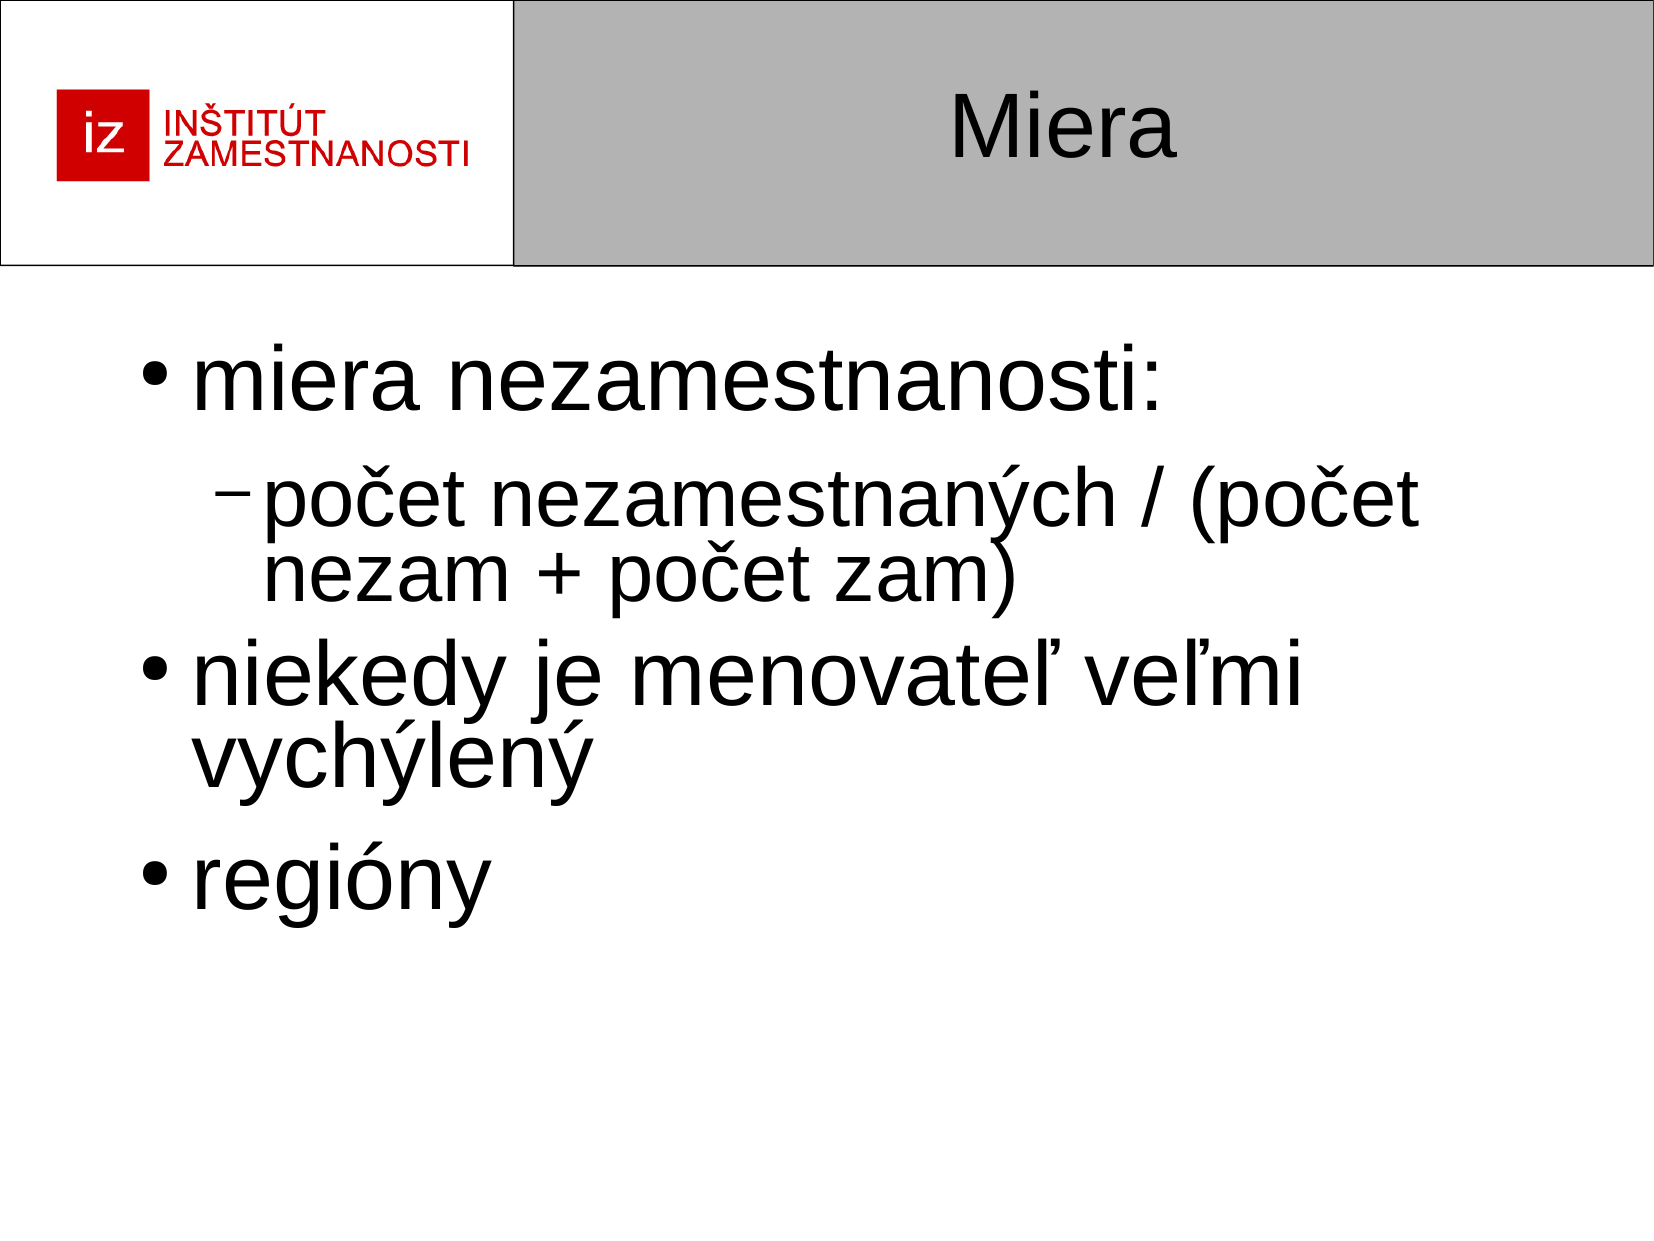

# Miera
miera nezamestnanosti:
počet nezamestnaných / (počet nezam + počet zam)
niekedy je menovateľ veľmi vychýlený
regióny